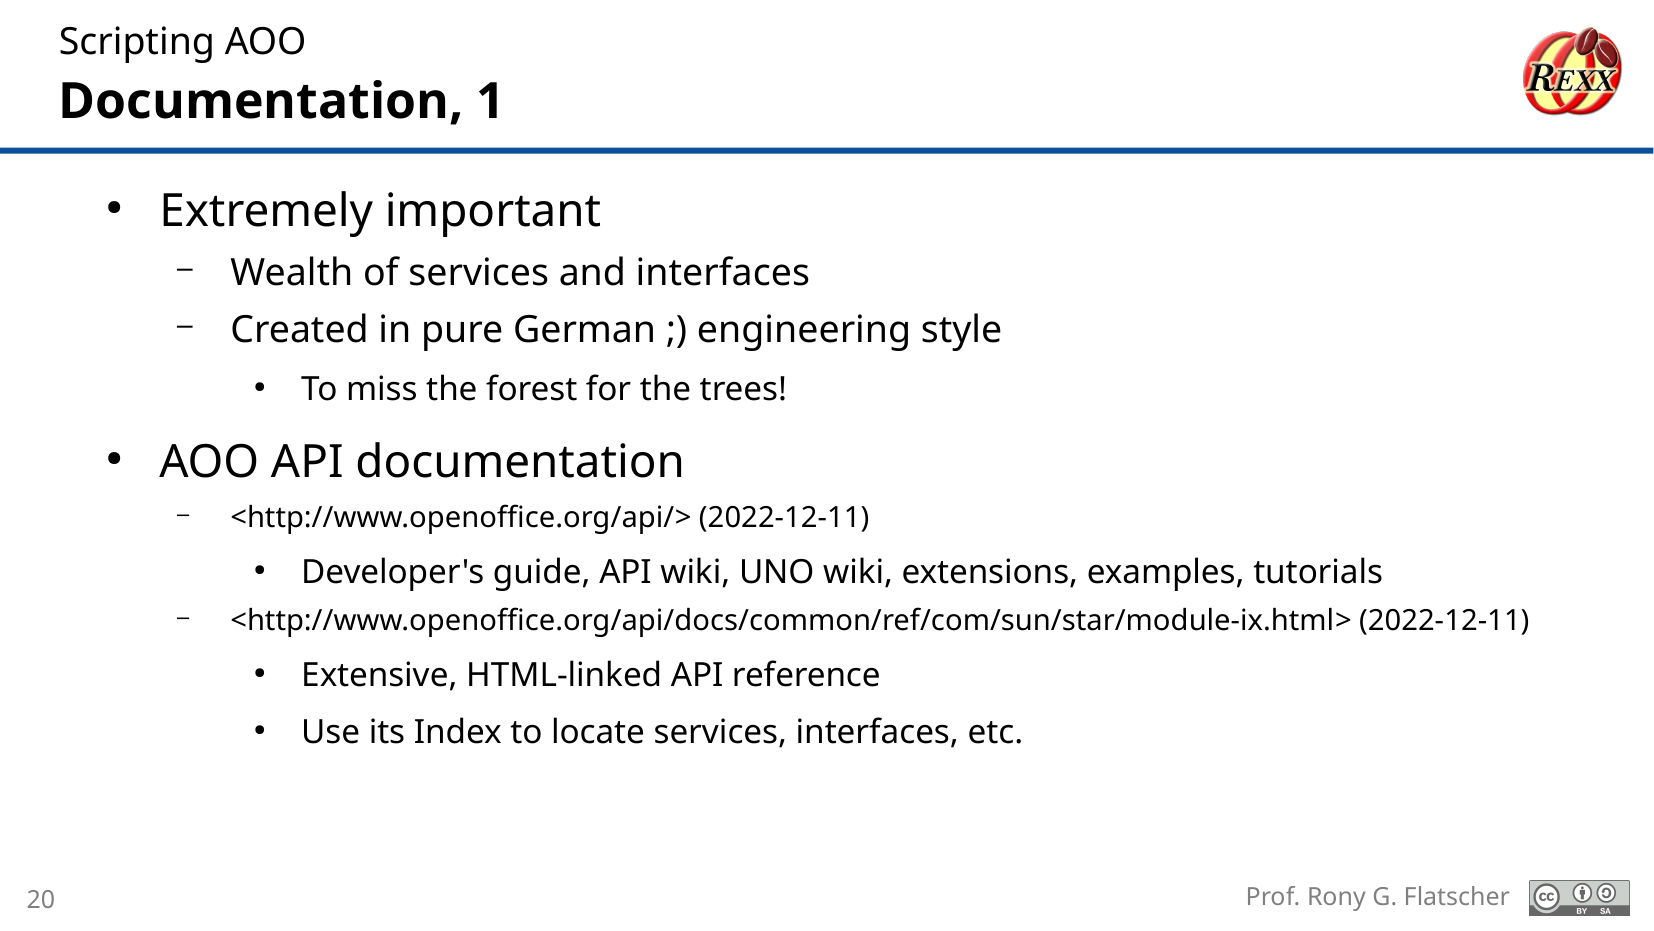

# Scripting AOO Documentation, 1
Extremely important
Wealth of services and interfaces
Created in pure German ;) engineering style
To miss the forest for the trees!
AOO API documentation
<http://www.openoffice.org/api/> (2022-12-11)
Developer's guide, API wiki, UNO wiki, extensions, examples, tutorials
<http://www.openoffice.org/api/docs/common/ref/com/sun/star/module-ix.html> (2022-12-11)
Extensive, HTML-linked API reference
Use its Index to locate services, interfaces, etc.